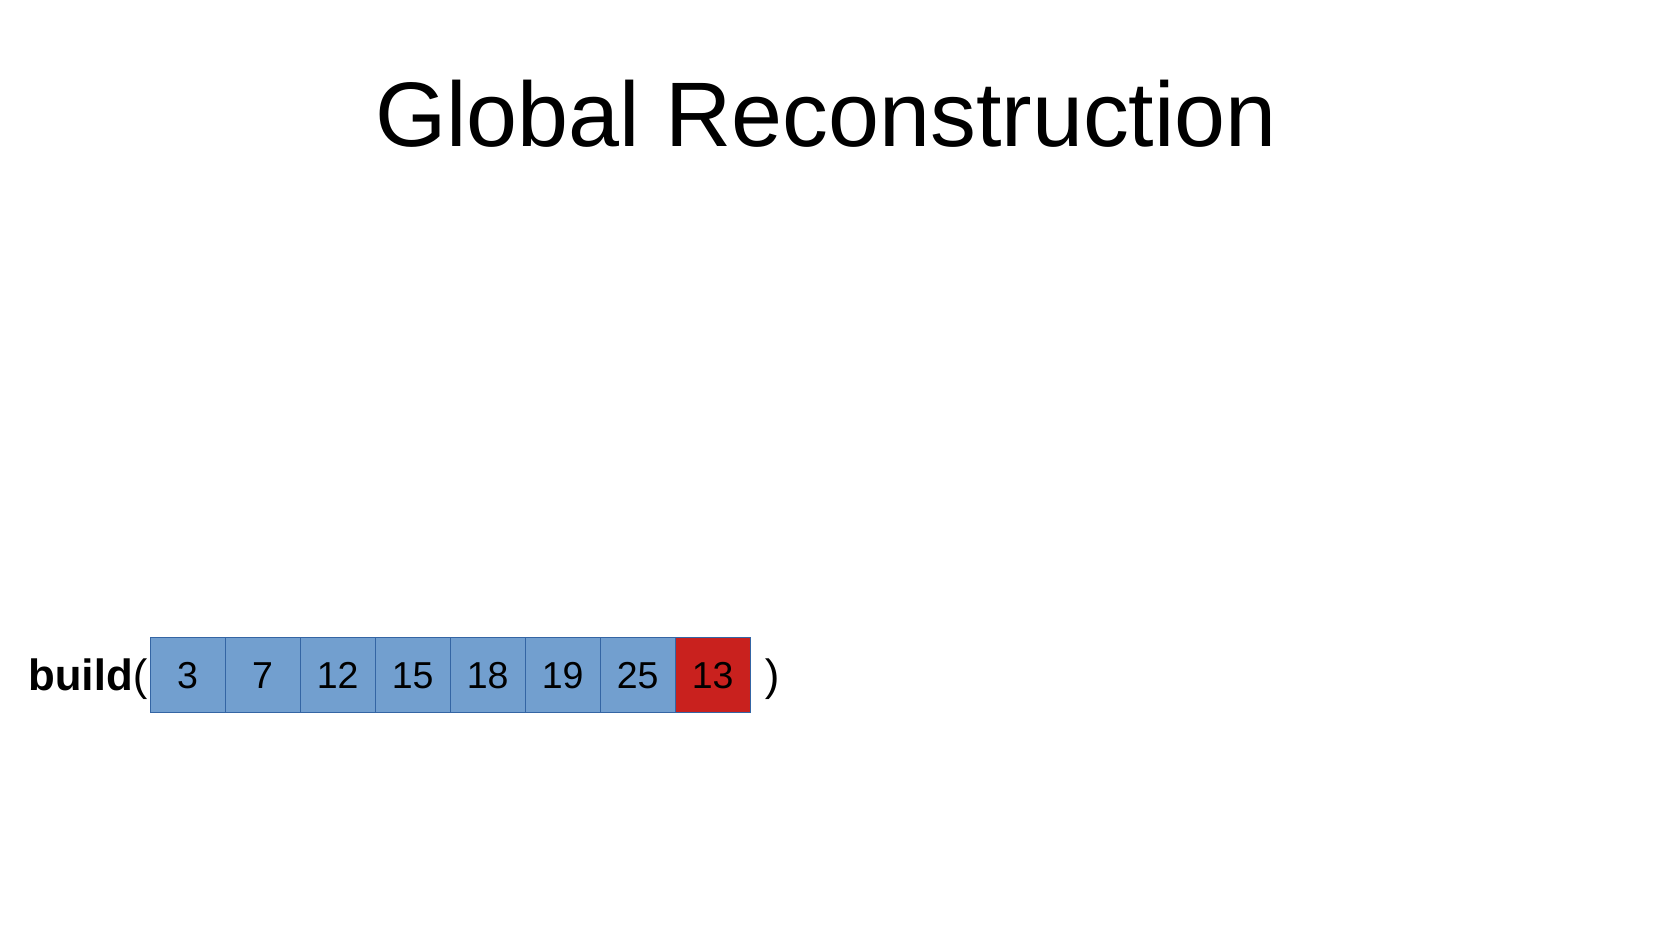

# Global Reconstruction
3
7
12
15
18
19
25
13
build(
)